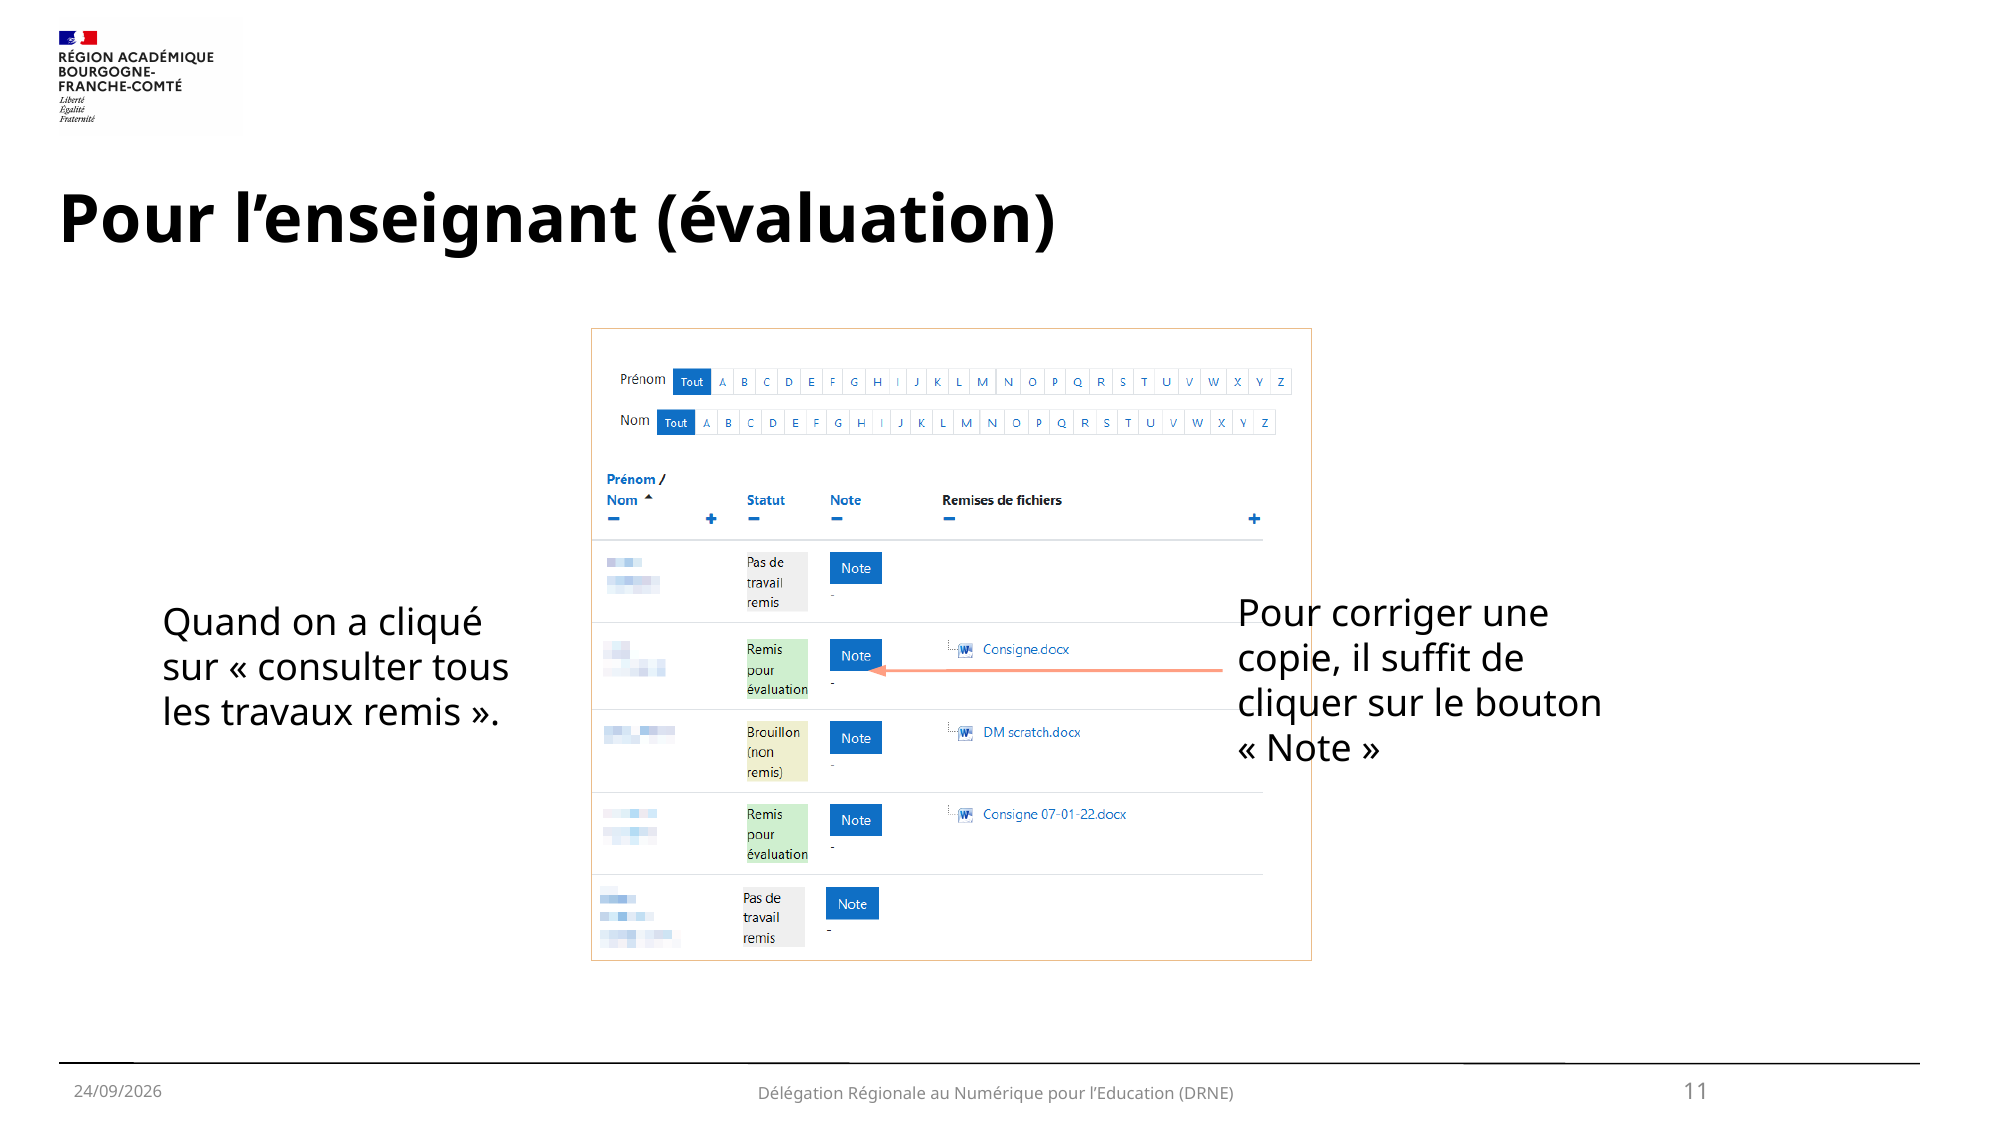

# Pour l’enseignant (évaluation)
Pour corriger une copie, il suffit de cliquer sur le bouton « Note »
Quand on a cliqué sur « consulter tous les travaux remis ».
Délégation Régionale au Numérique pour l’Education (DRNE)